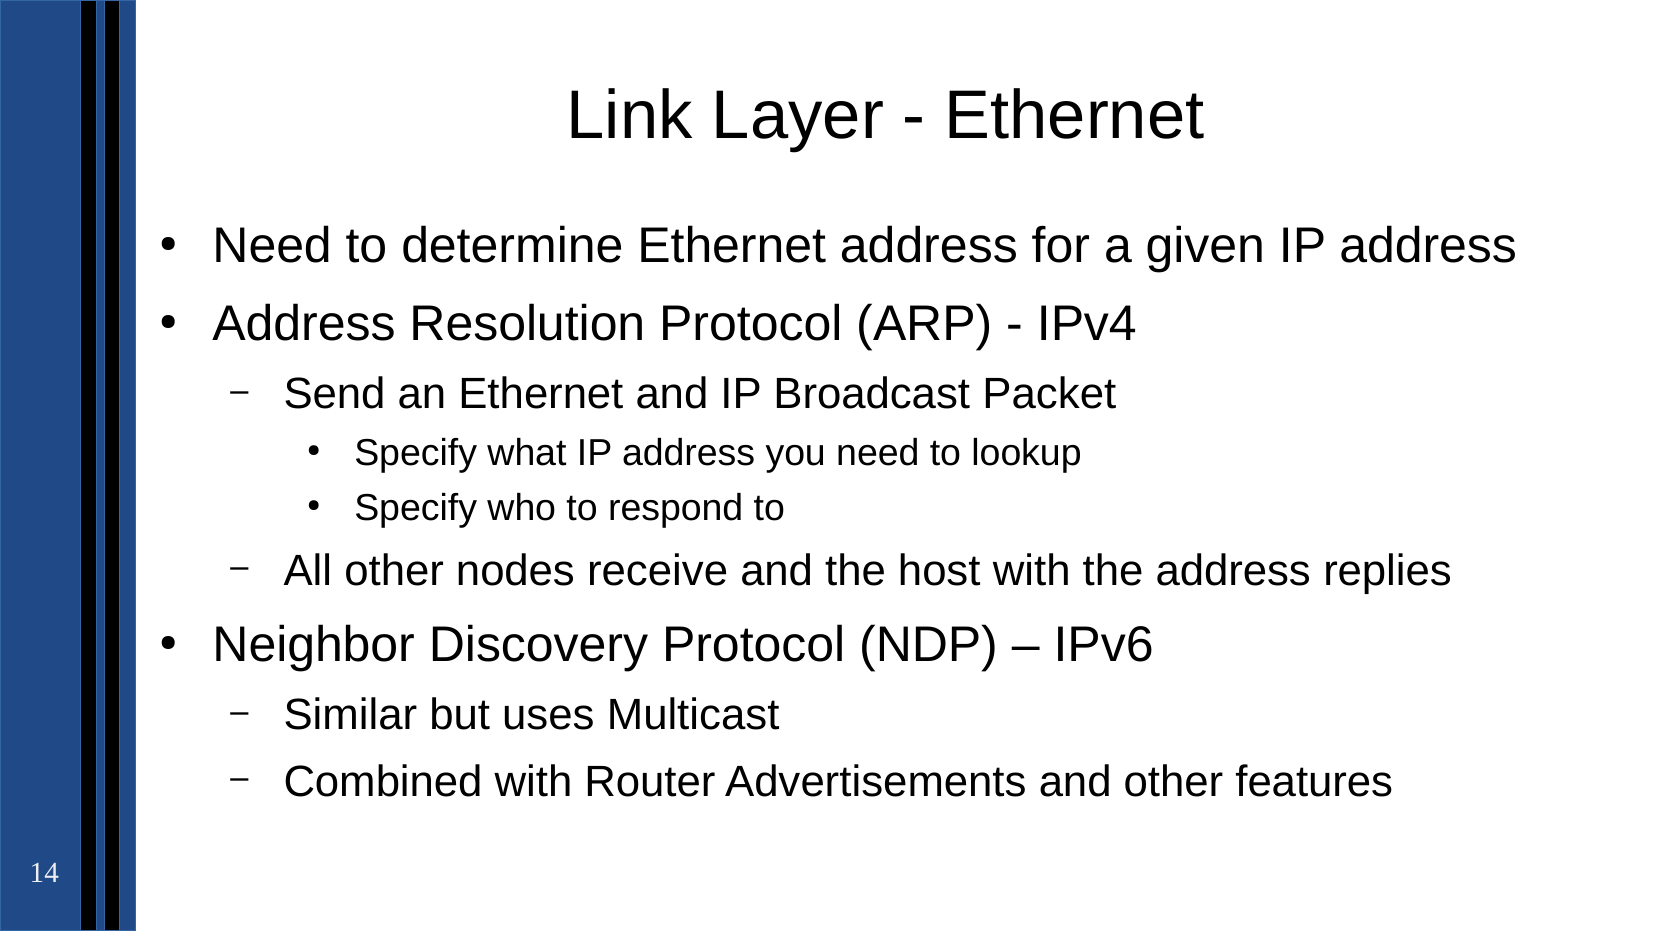

# Link Layer - Ethernet
Need to determine Ethernet address for a given IP address
Address Resolution Protocol (ARP) - IPv4
Send an Ethernet and IP Broadcast Packet
Specify what IP address you need to lookup
Specify who to respond to
All other nodes receive and the host with the address replies
Neighbor Discovery Protocol (NDP) – IPv6
Similar but uses Multicast
Combined with Router Advertisements and other features
14